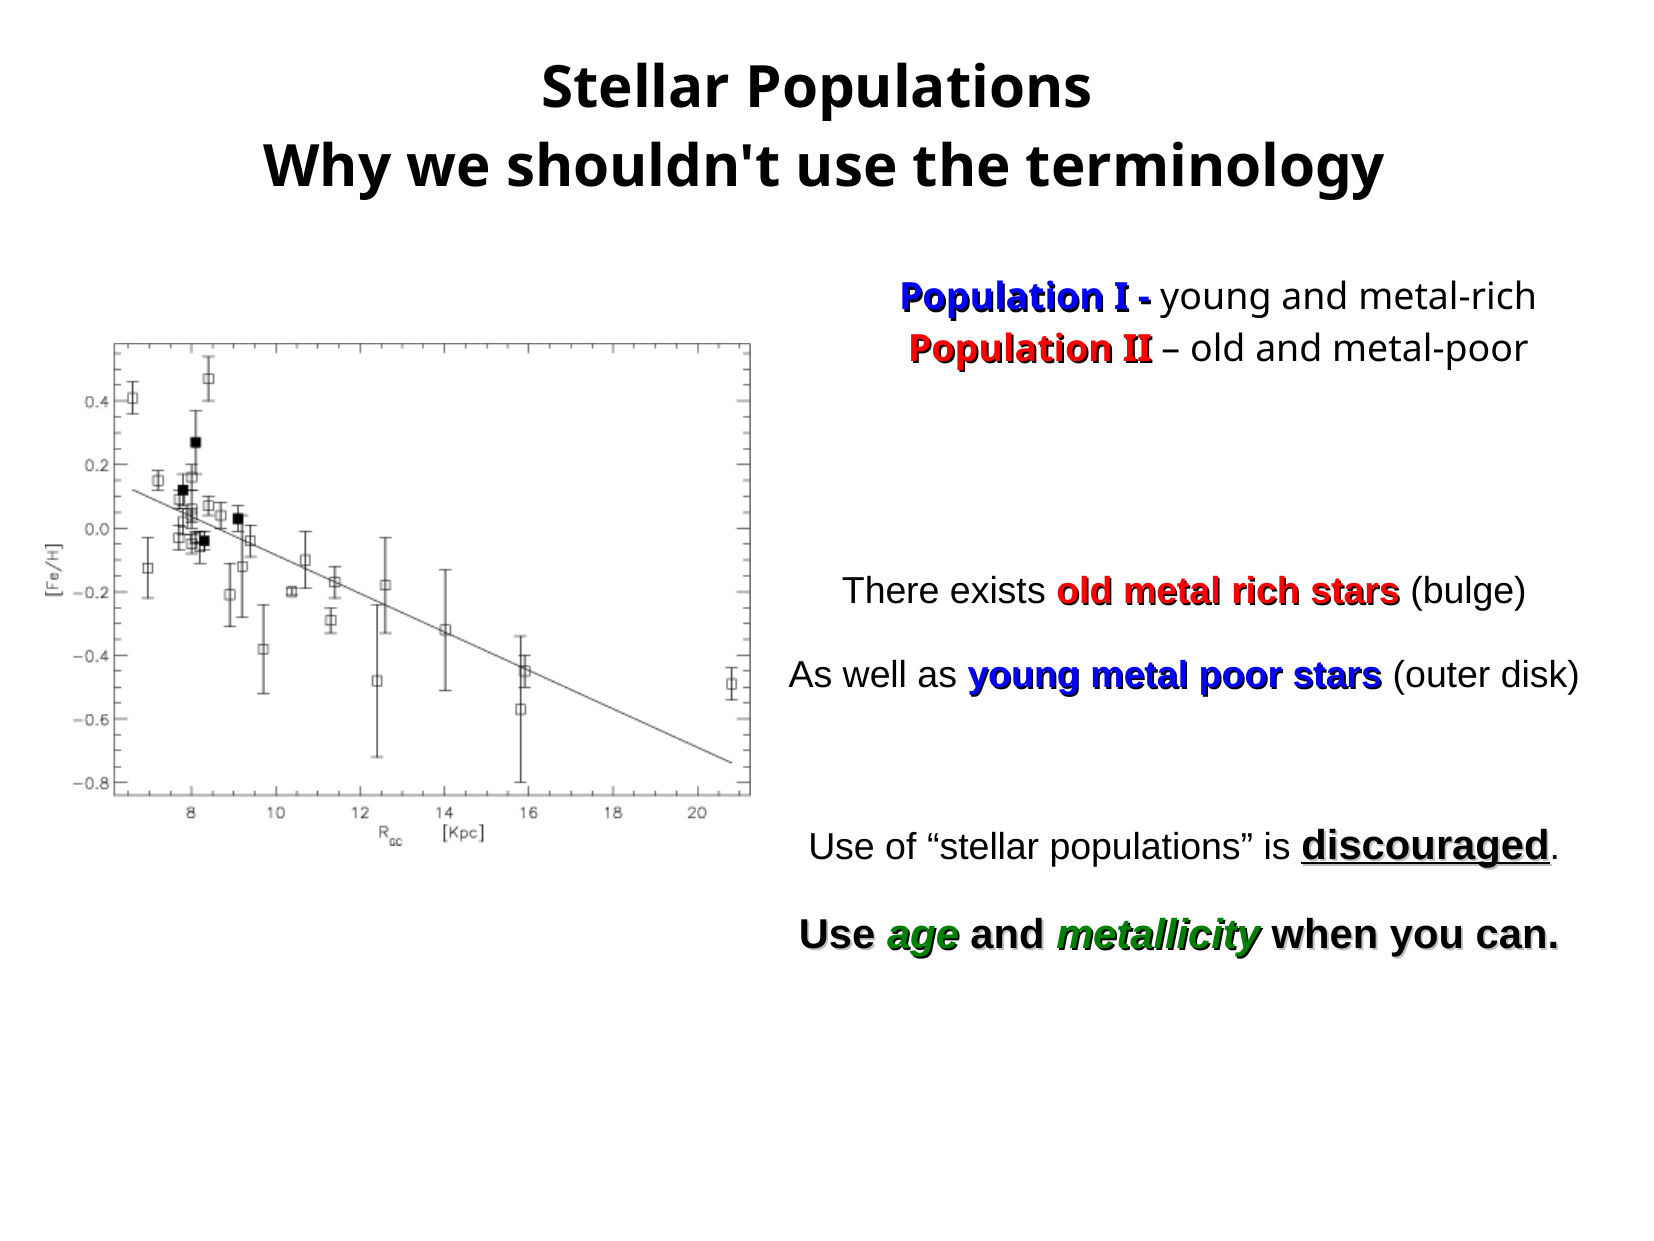

Stellar Populations
Why we shouldn't use the terminology
Population I - young and metal-rich
Population II – old and metal-poor
There exists old metal rich stars (bulge)
As well as young metal poor stars (outer disk)
Use of “stellar populations” is discouraged.
Use age and metallicity when you can.